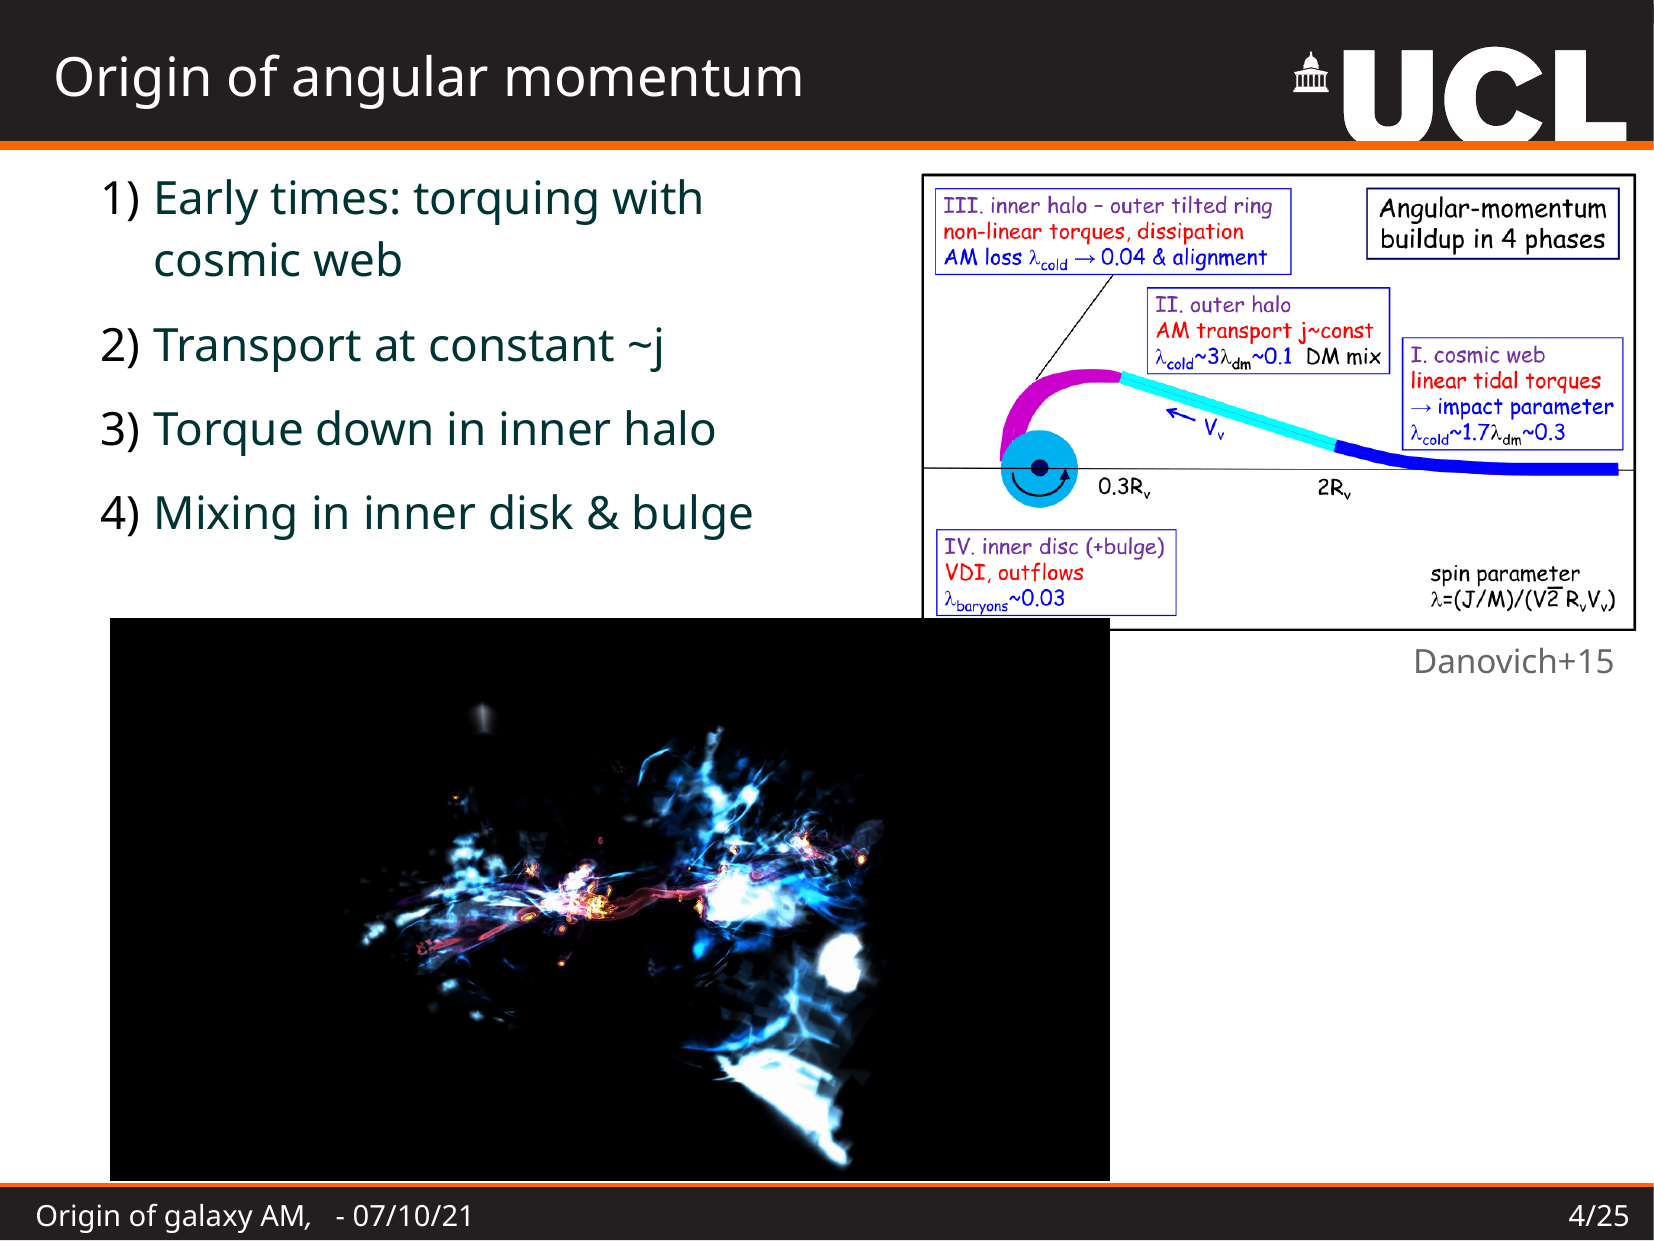

# Origin of angular momentum
Early times: torquing with
cosmic web
Transport at constant ~j
Torque down in inner halo
Mixing in inner disk & bulge
Danovich+15
03 September 2021
4